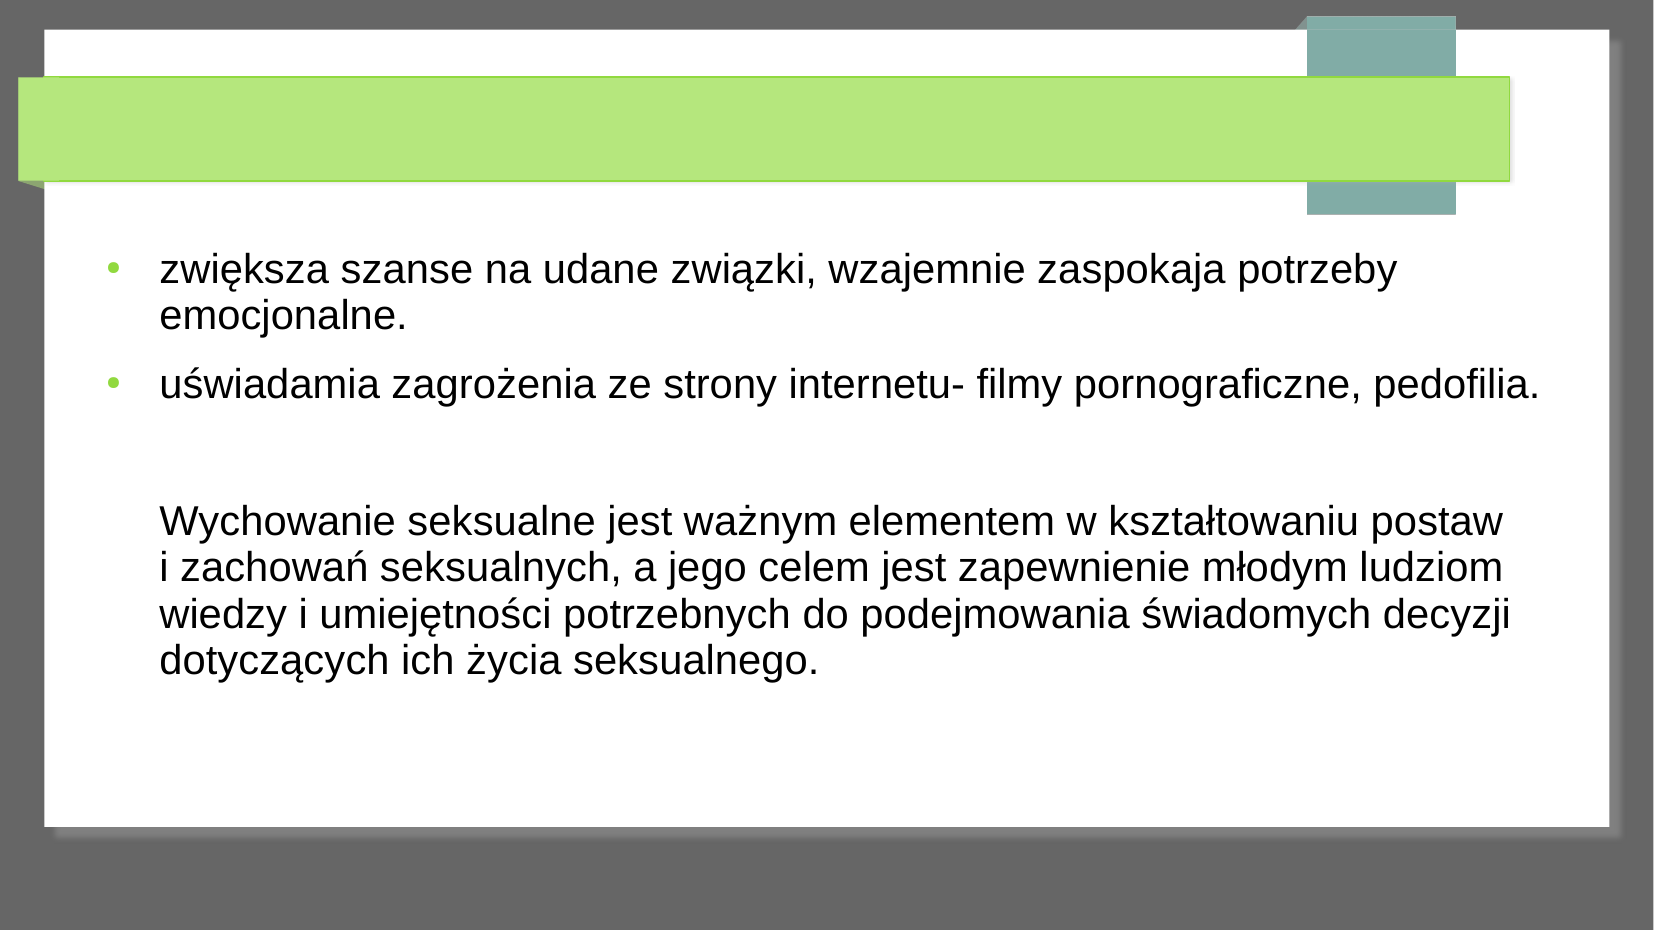

#
zwiększa szanse na udane związki, wzajemnie zaspokaja potrzeby emocjonalne.
uświadamia zagrożenia ze strony internetu- filmy pornograficzne, pedofilia.
Wychowanie seksualne jest ważnym elementem w kształtowaniu postaw
i zachowań seksualnych, a jego celem jest zapewnienie młodym ludziom wiedzy i umiejętności potrzebnych do podejmowania świadomych decyzji dotyczących ich życia seksualnego.